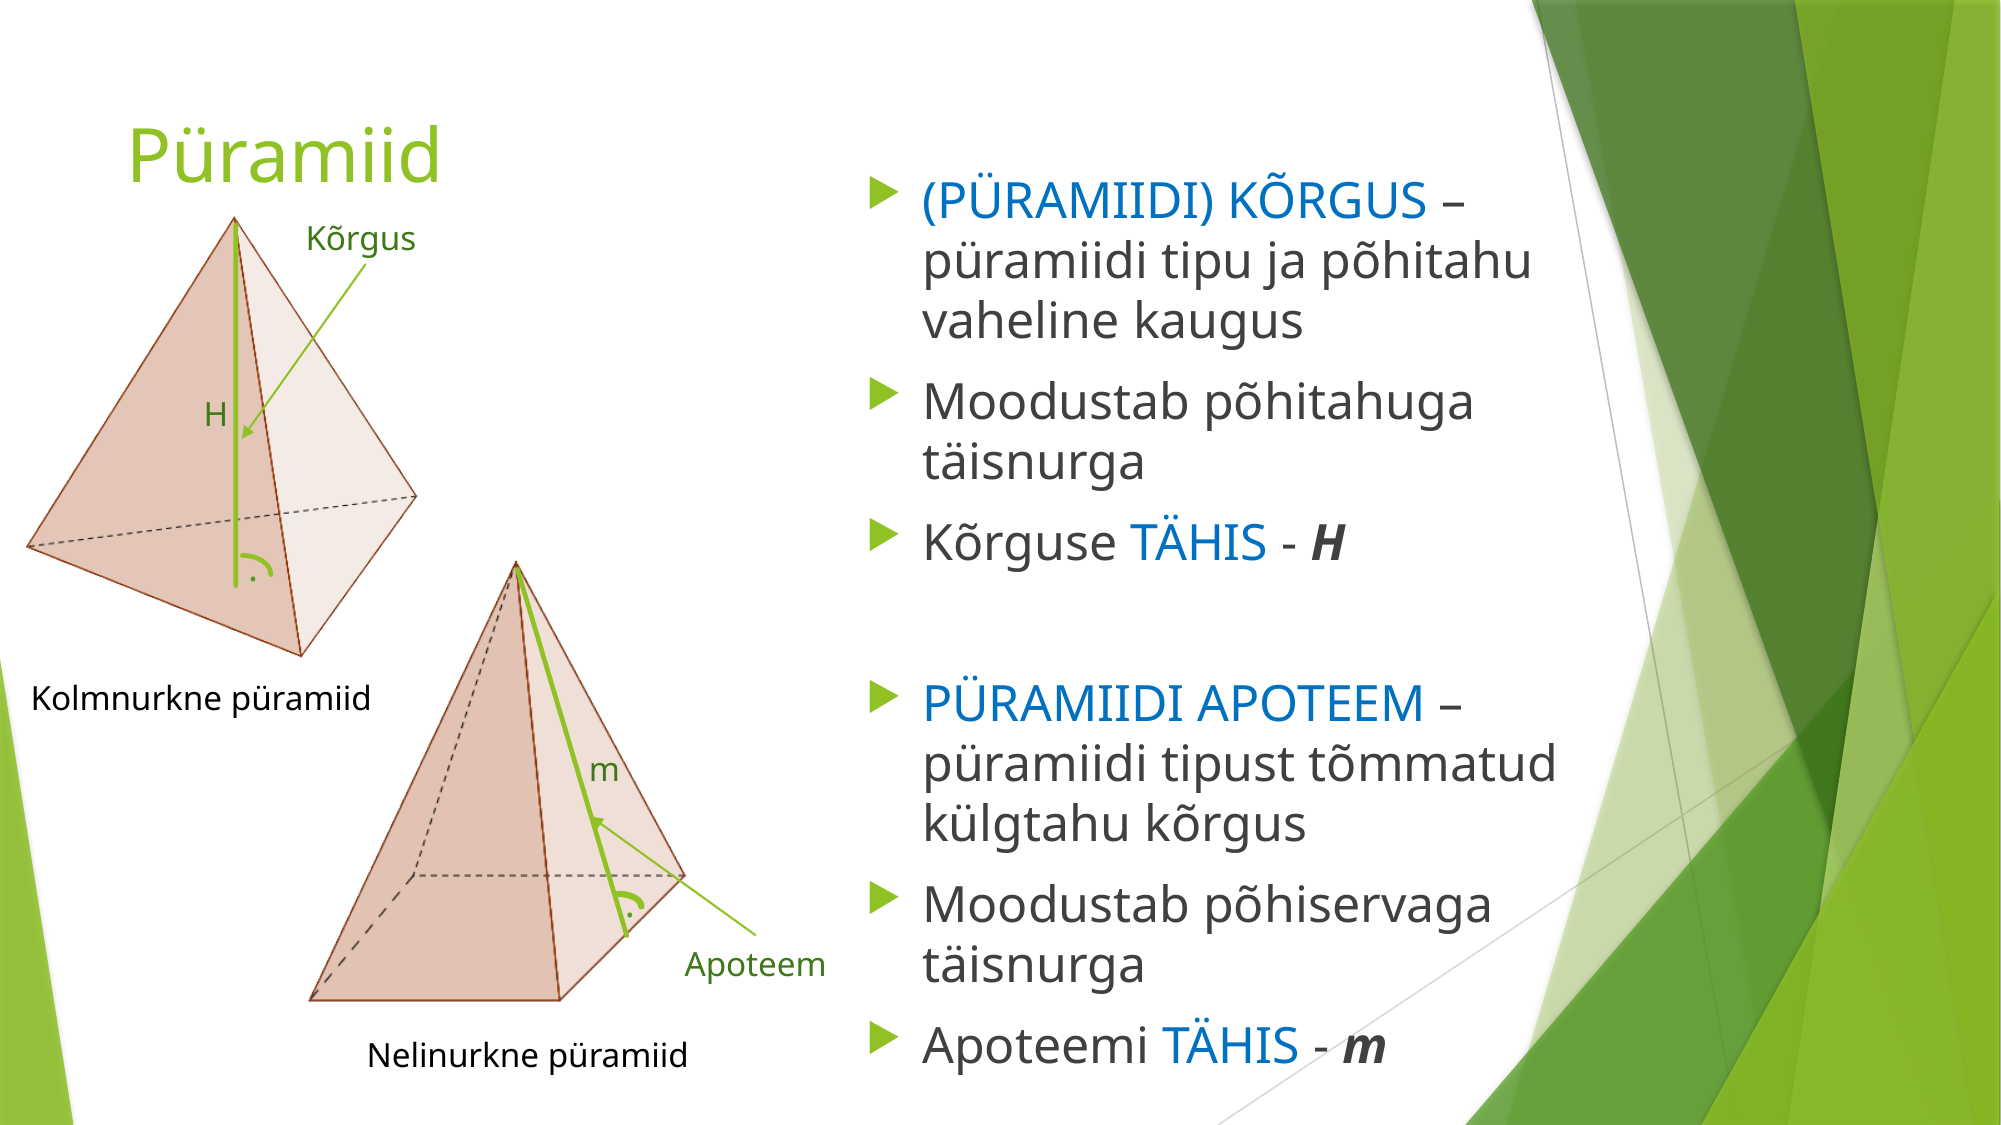

# Püramiid
(PÜRAMIIDI) KÕRGUS – püramiidi tipu ja põhitahu vaheline kaugus
Moodustab põhitahuga täisnurga
Kõrguse TÄHIS - H
PÜRAMIIDI APOTEEM – püramiidi tipust tõmmatud külgtahu kõrgus
Moodustab põhiservaga täisnurga
Apoteemi TÄHIS - m
Kõrgus
H
.
Kolmnurkne püramiid
m
.
Apoteem
Nelinurkne püramiid